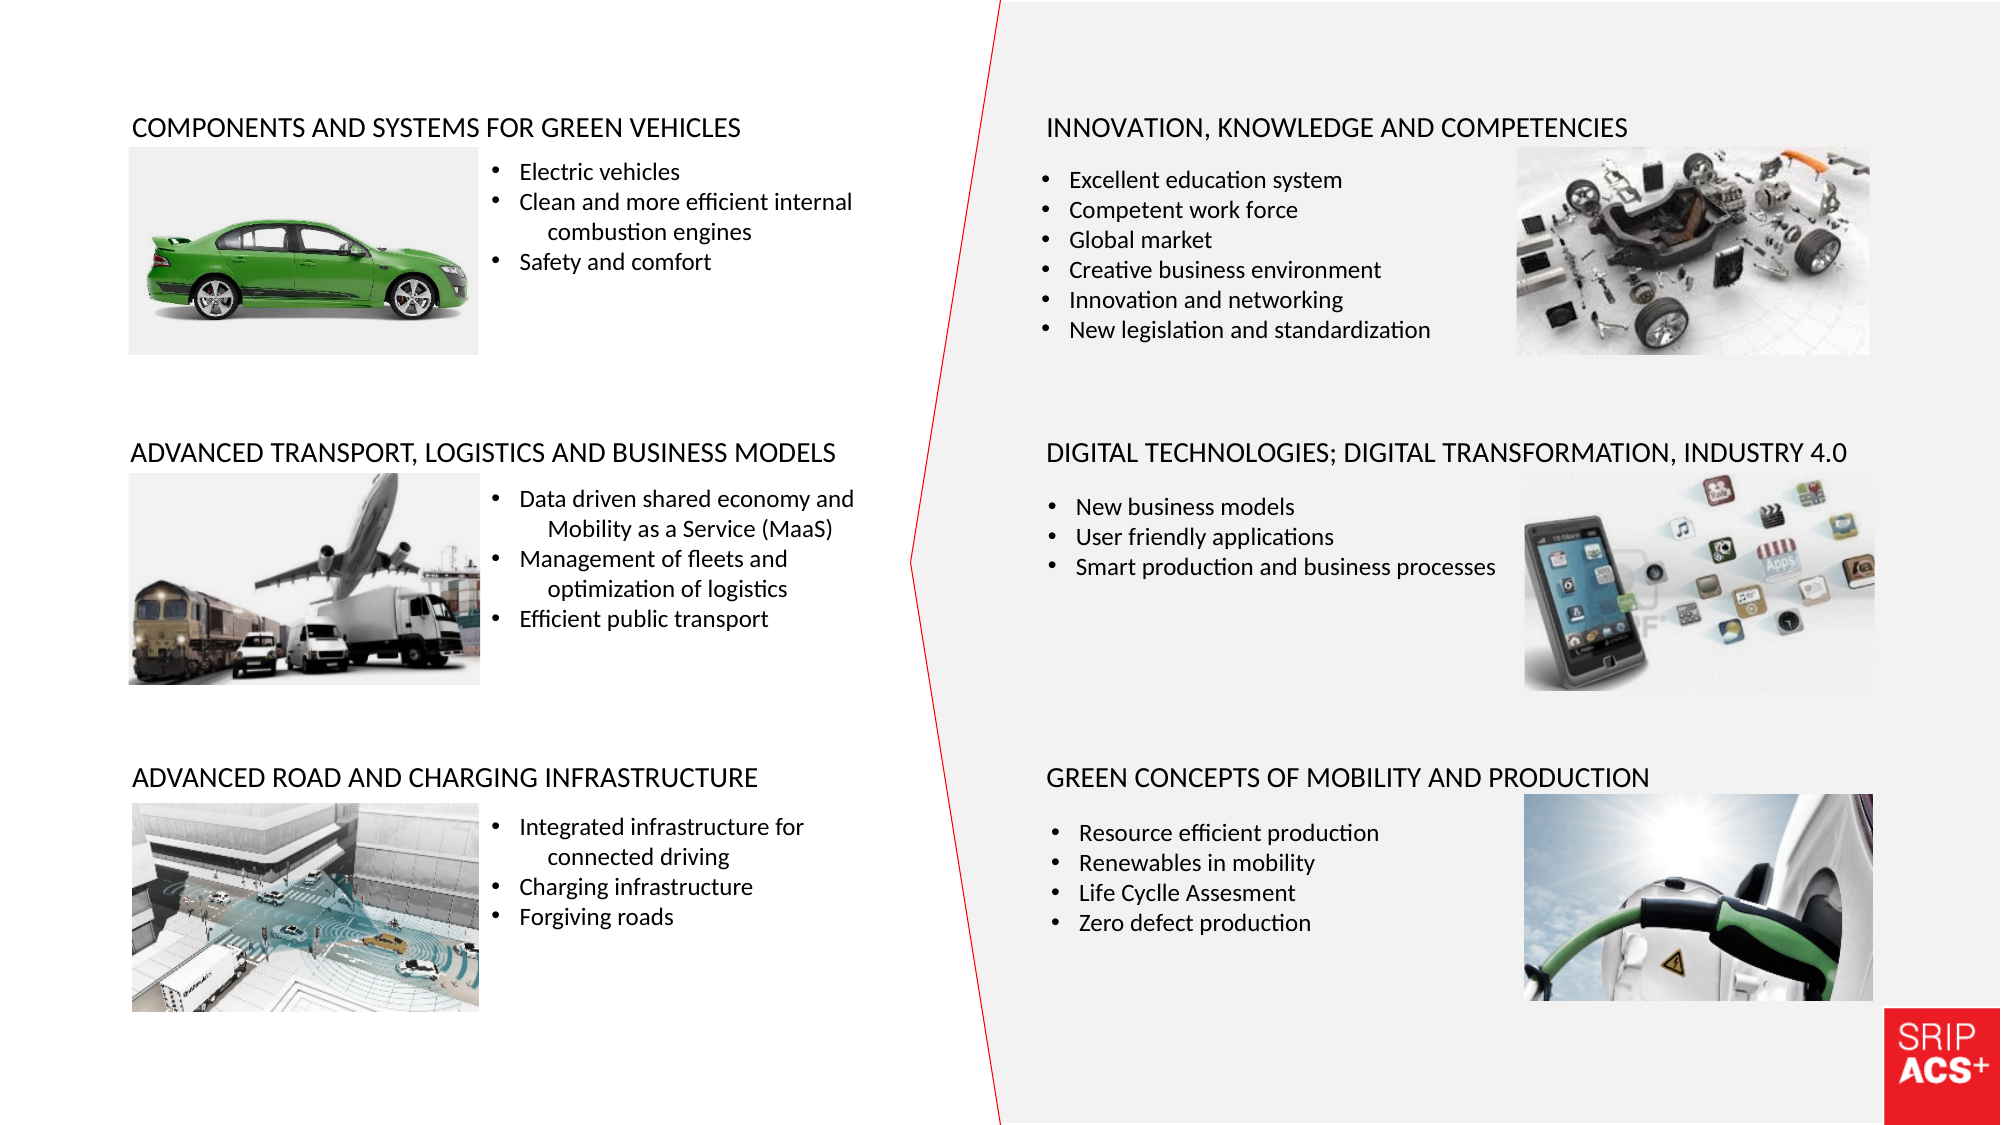

COMPONENTS AND SYSTEMS FOR GREEN VEHICLES
INNOVATION, KNOWLEDGE AND COMPETENCIES
Electric vehicles
Clean and more efficient internal combustion engines
Safety and comfort
Excellent education system
Competent work force
Global market
Creative business environment
Innovation and networking
New legislation and standardization
ADVANCED TRANSPORT, LOGISTICS AND BUSINESS MODELS
DIGITAL TECHNOLOGIES; DIGITAL TRANSFORMATION, INDUSTRY 4.0
Data driven shared economy and Mobility as a Service (MaaS)
Management of fleets and optimization of logistics
Efficient public transport
New business models
User friendly applications
Smart production and business processes
ADVANCED ROAD AND CHARGING INFRASTRUCTURE
GREEN CONCEPTS OF MOBILITY AND PRODUCTION
Integrated infrastructure for connected driving
Charging infrastructure
Forgiving roads
Resource efficient production
Renewables in mobility
Life Cyclle Assesment
Zero defect production